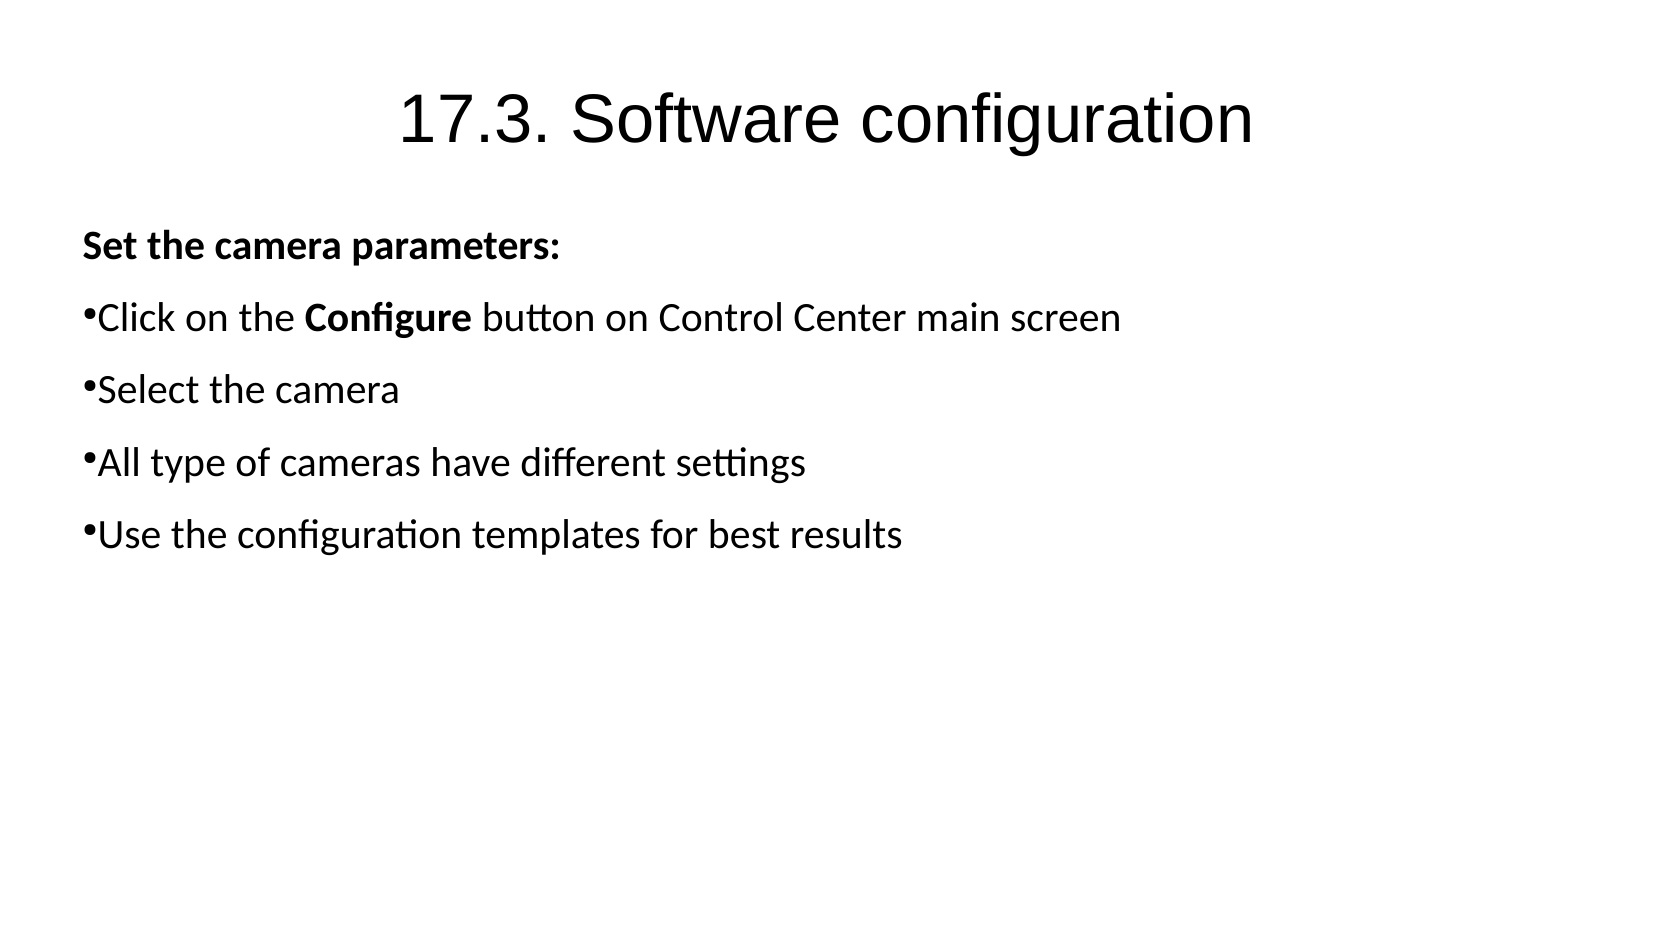

# 17.3. Software configuration
Set the camera parameters:
Click on the Configure button on Control Center main screen
Select the camera
All type of cameras have different settings
Use the configuration templates for best results